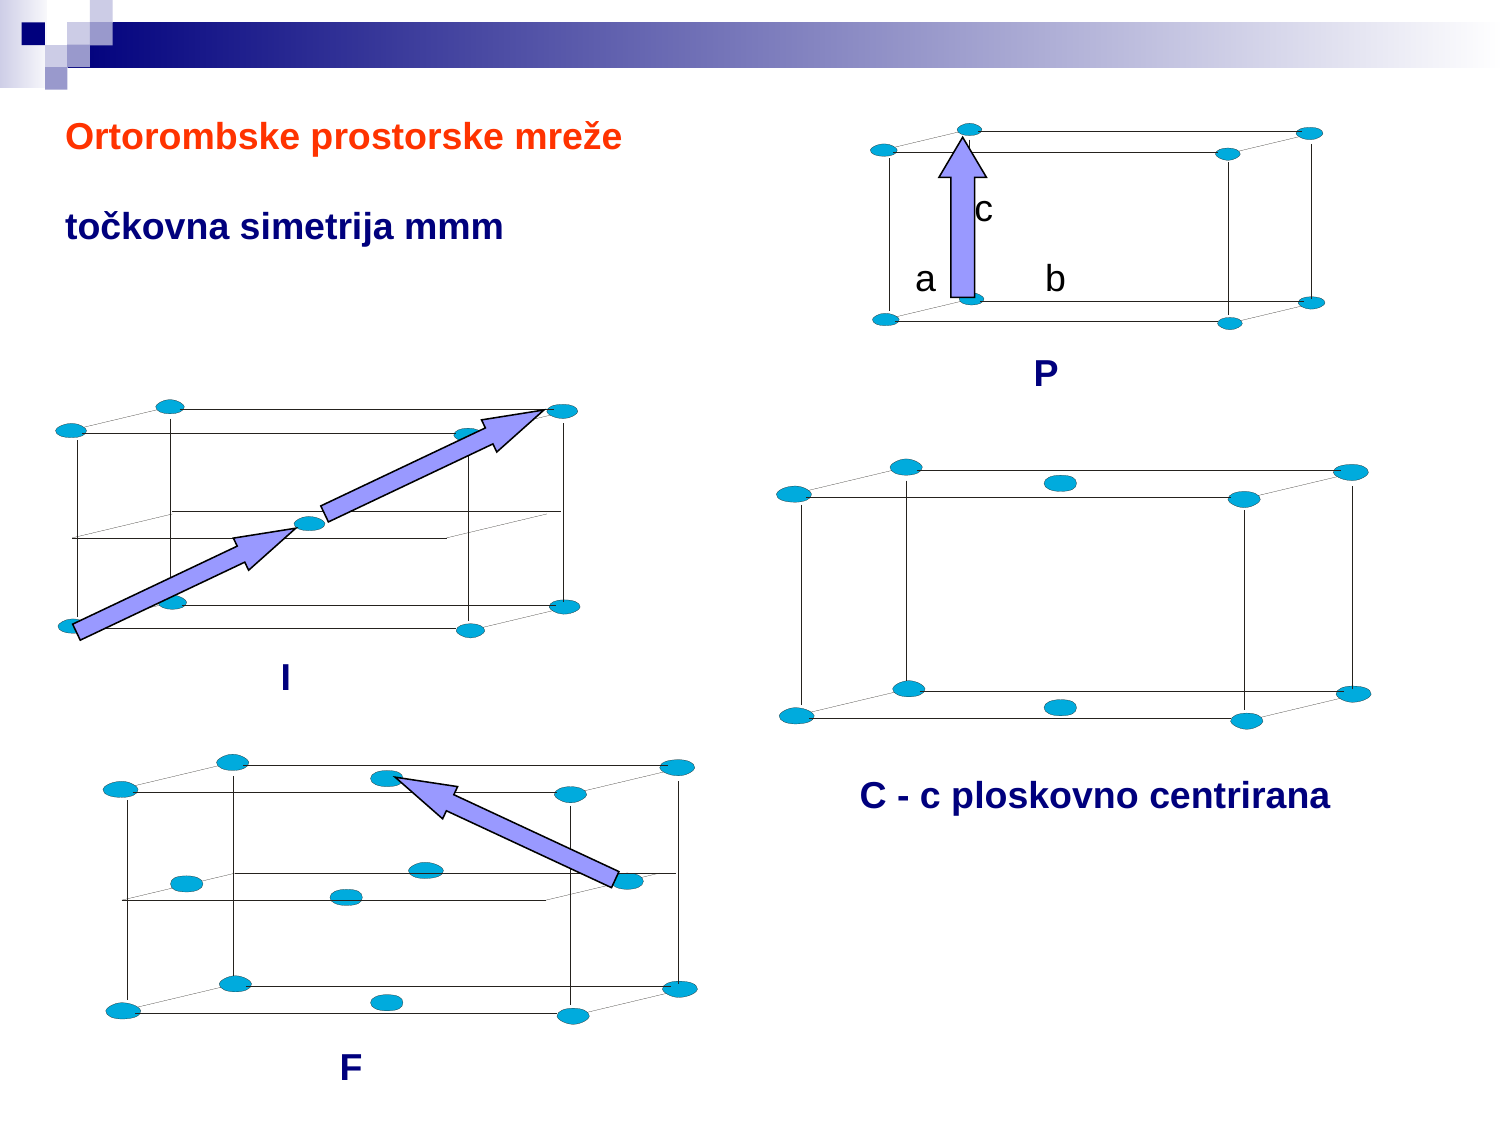

Ortorombske prostorske mreže
točkovna simetrija mmm
c
a
b
P
I
C - c ploskovno centrirana
F